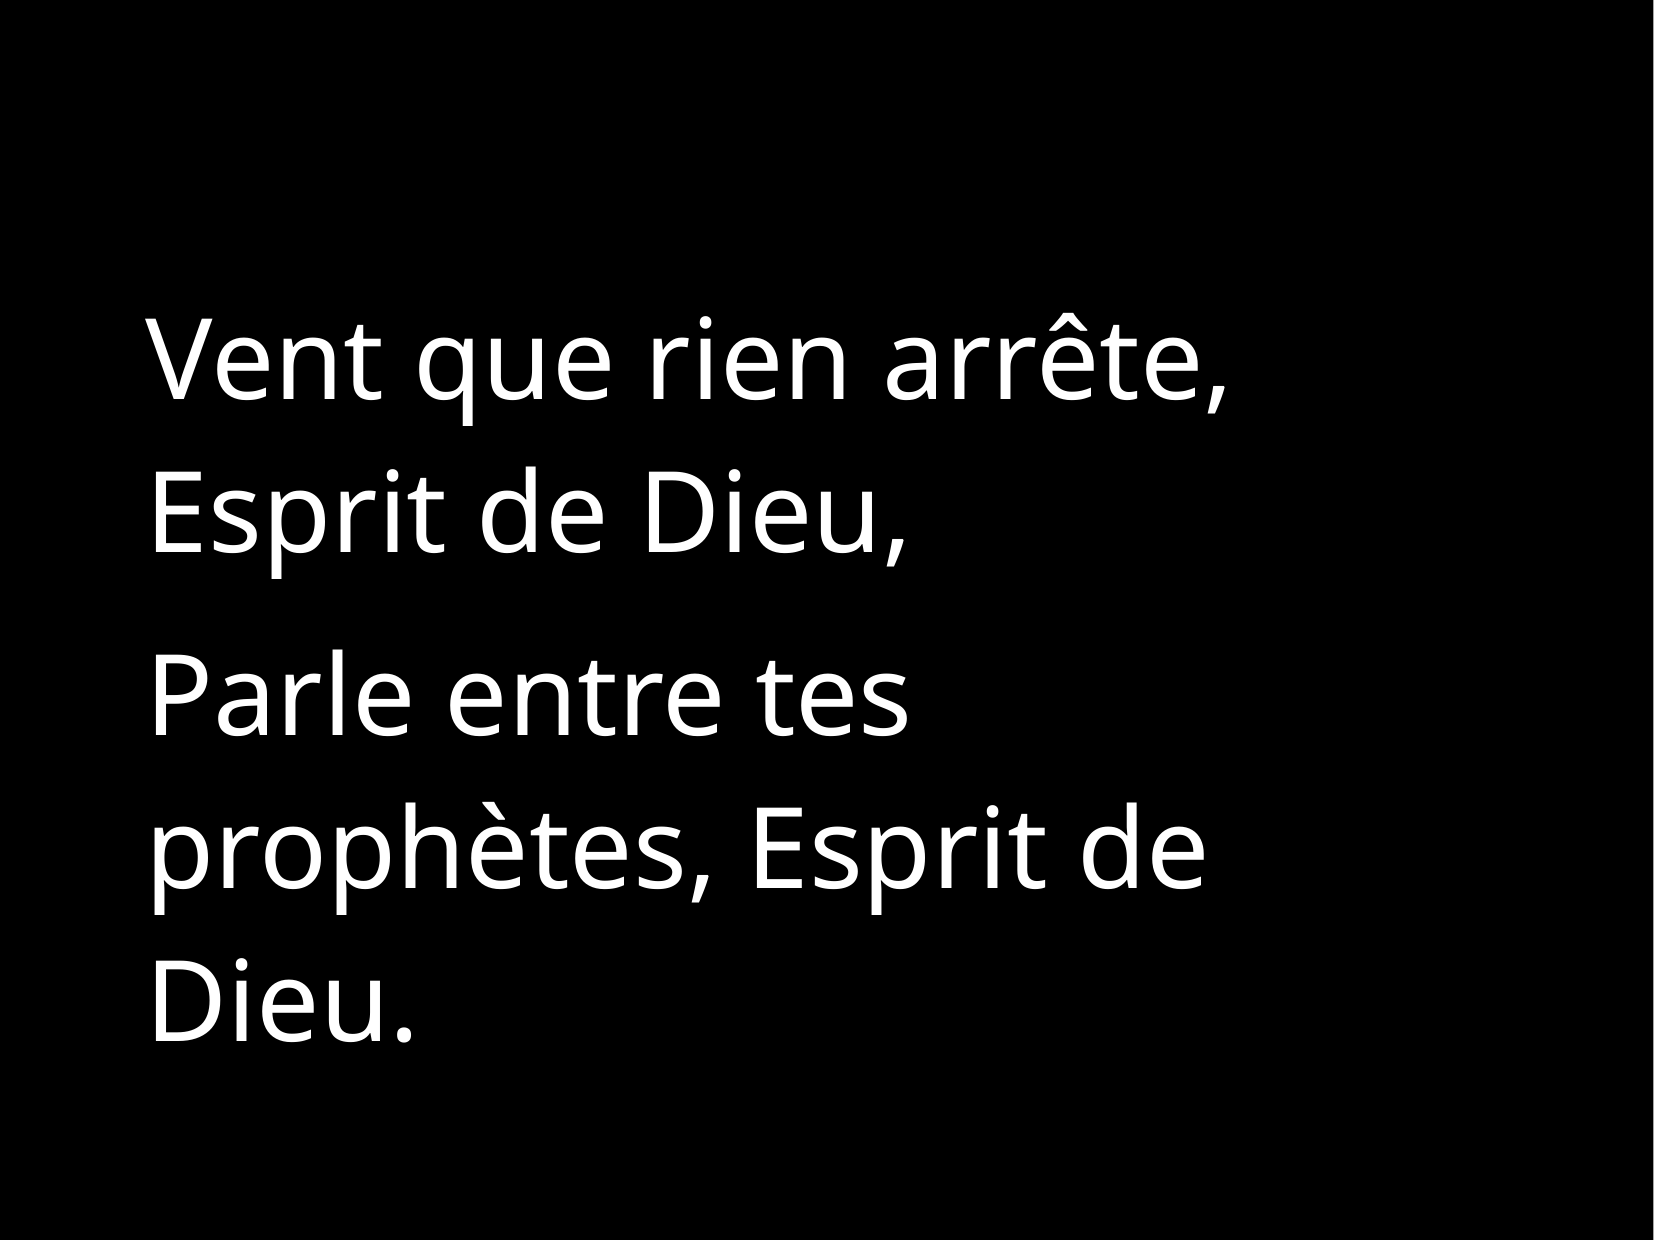

# Vent que rien arrête, Esprit de Dieu,
Parle entre tes prophètes, Esprit de Dieu.